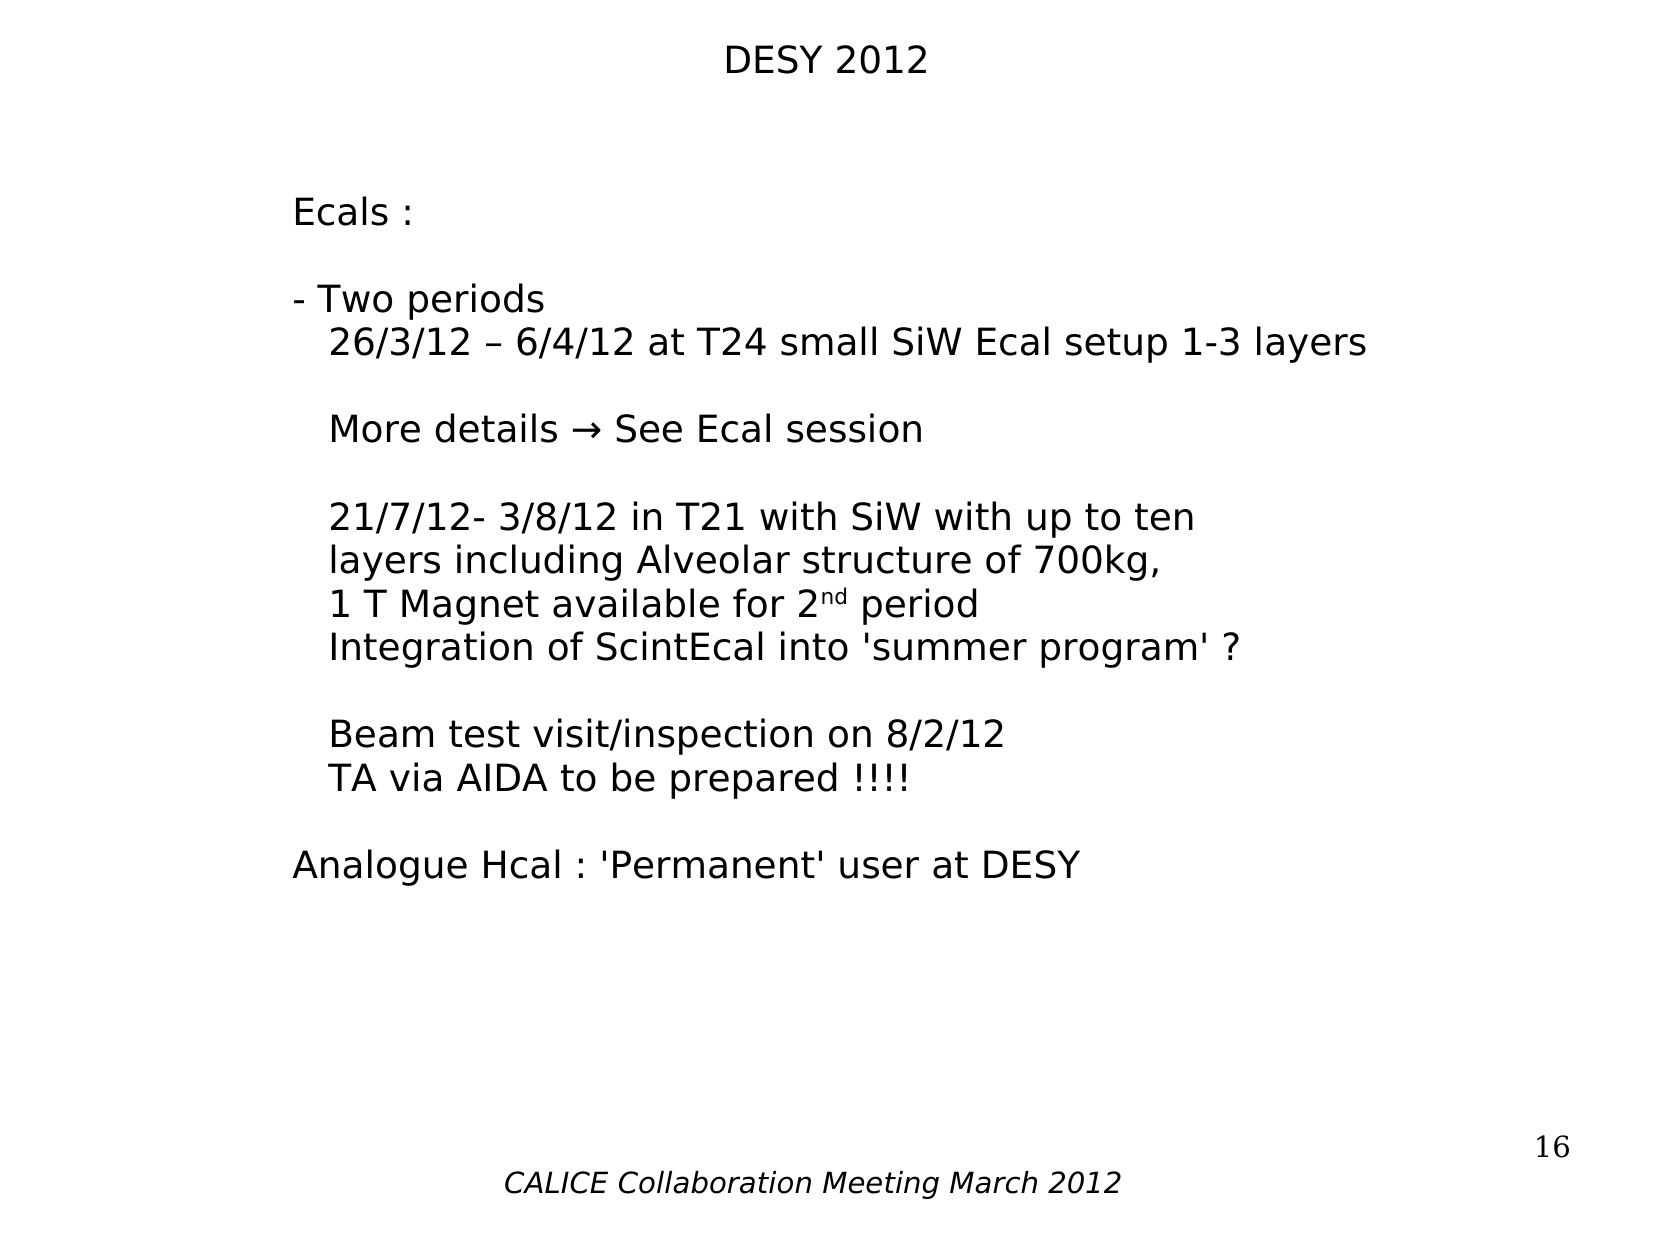

DESY 2012
Ecals :
- Two periods
 26/3/12 – 6/4/12 at T24 small SiW Ecal setup 1-3 layers
 More details → See Ecal session
 21/7/12- 3/8/12 in T21 with SiW with up to ten
 layers including Alveolar structure of 700kg,
 1 T Magnet available for 2nd period
 Integration of ScintEcal into 'summer program' ?
 Beam test visit/inspection on 8/2/12
 TA via AIDA to be prepared !!!!
Analogue Hcal : 'Permanent' user at DESY
16